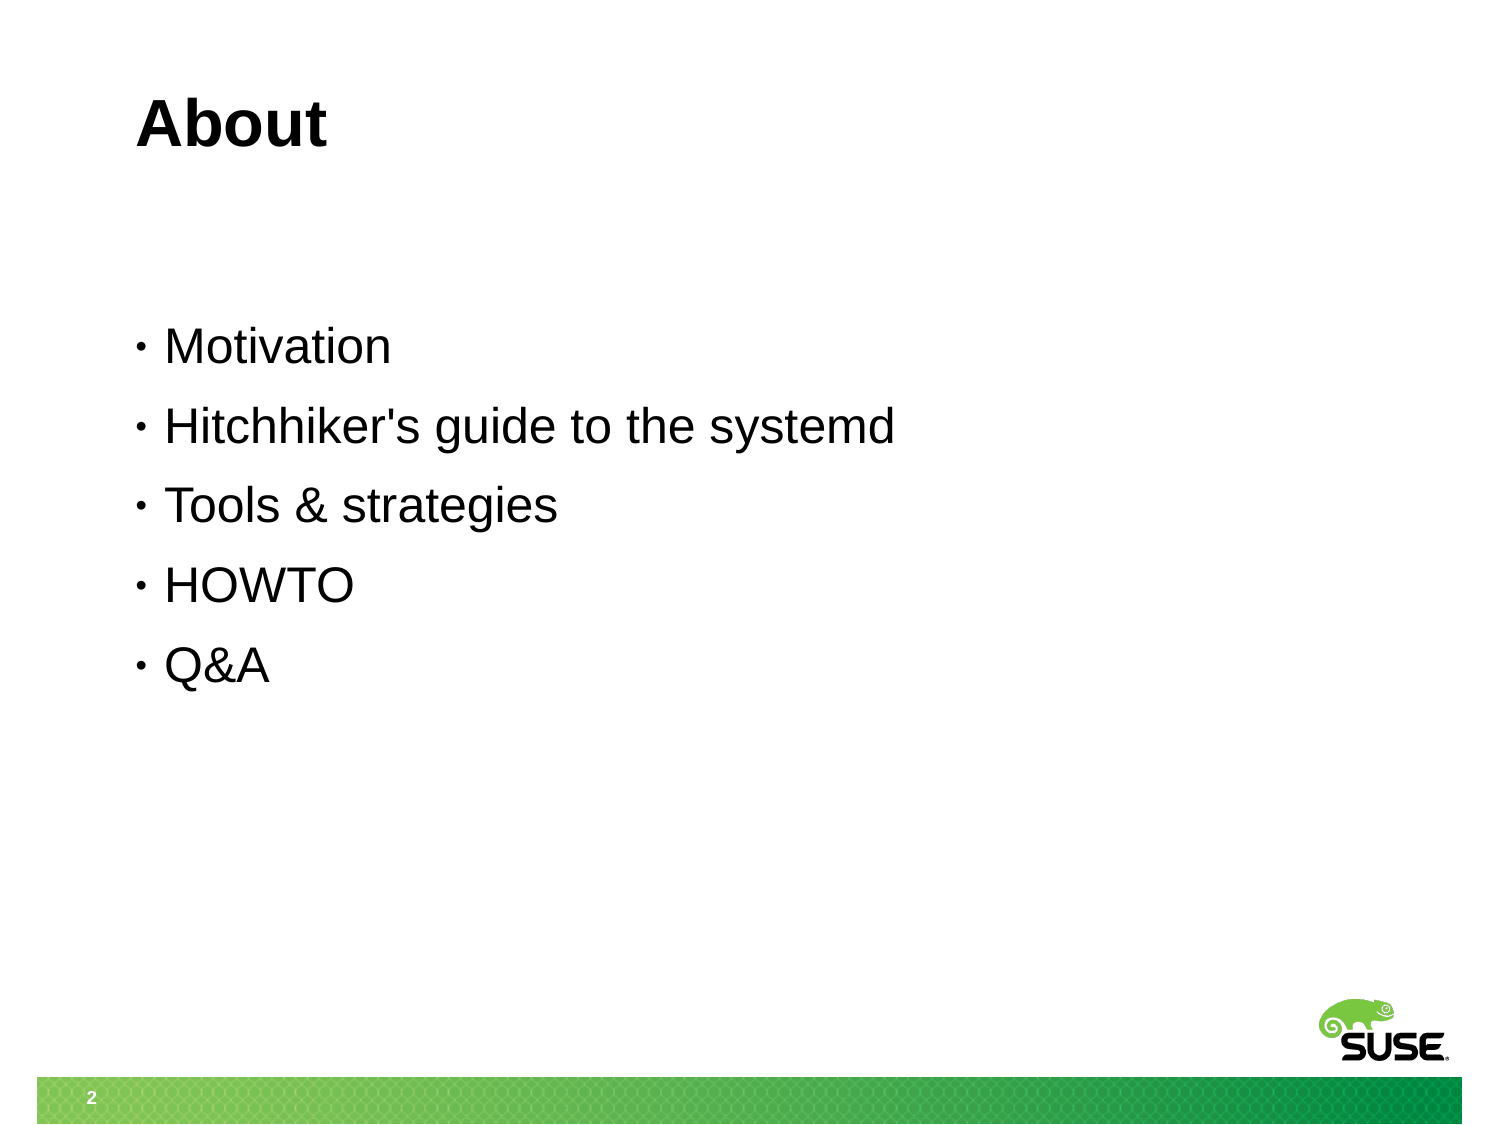

# About
Motivation
Hitchhiker's guide to the systemd
Tools & strategies
HOWTO
Q&A